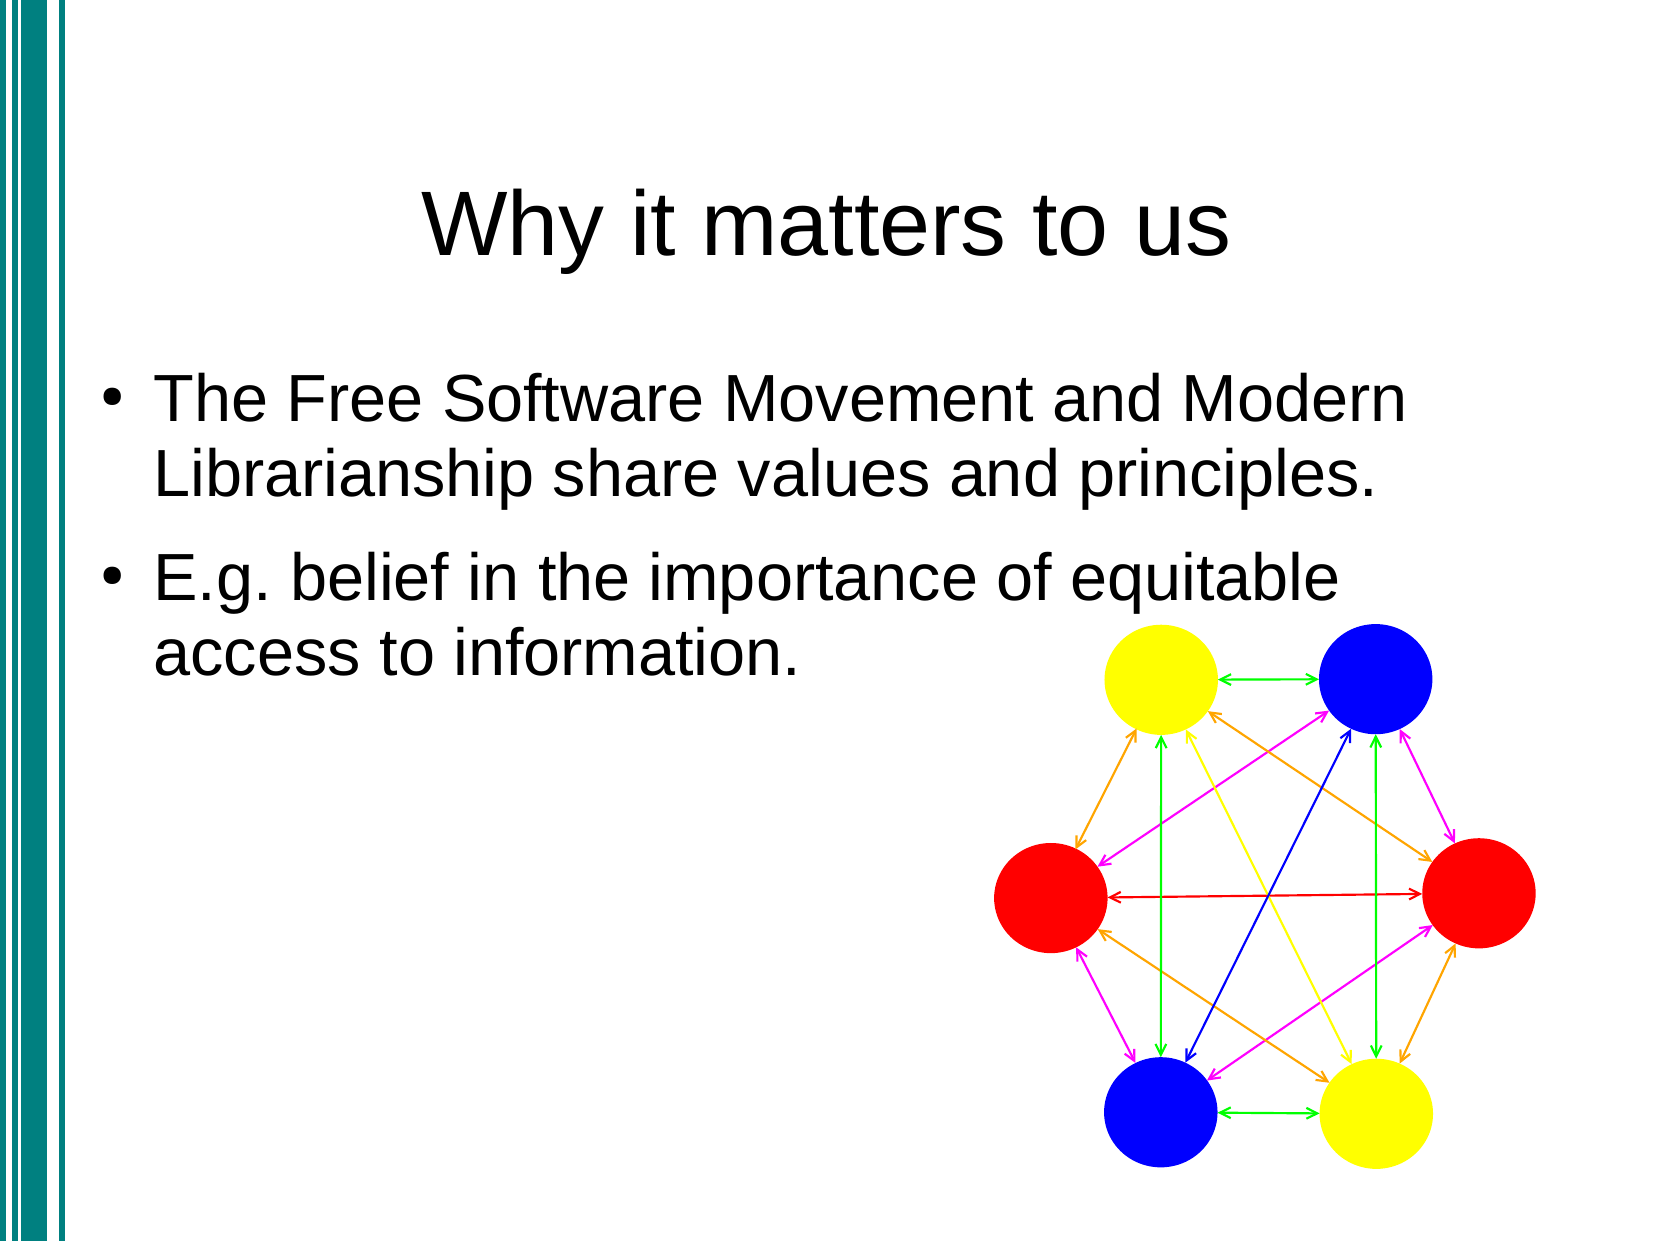

# Why it matters to us
The Free Software Movement and Modern Librarianship share values and principles.
E.g. belief in the importance of equitable access to information.